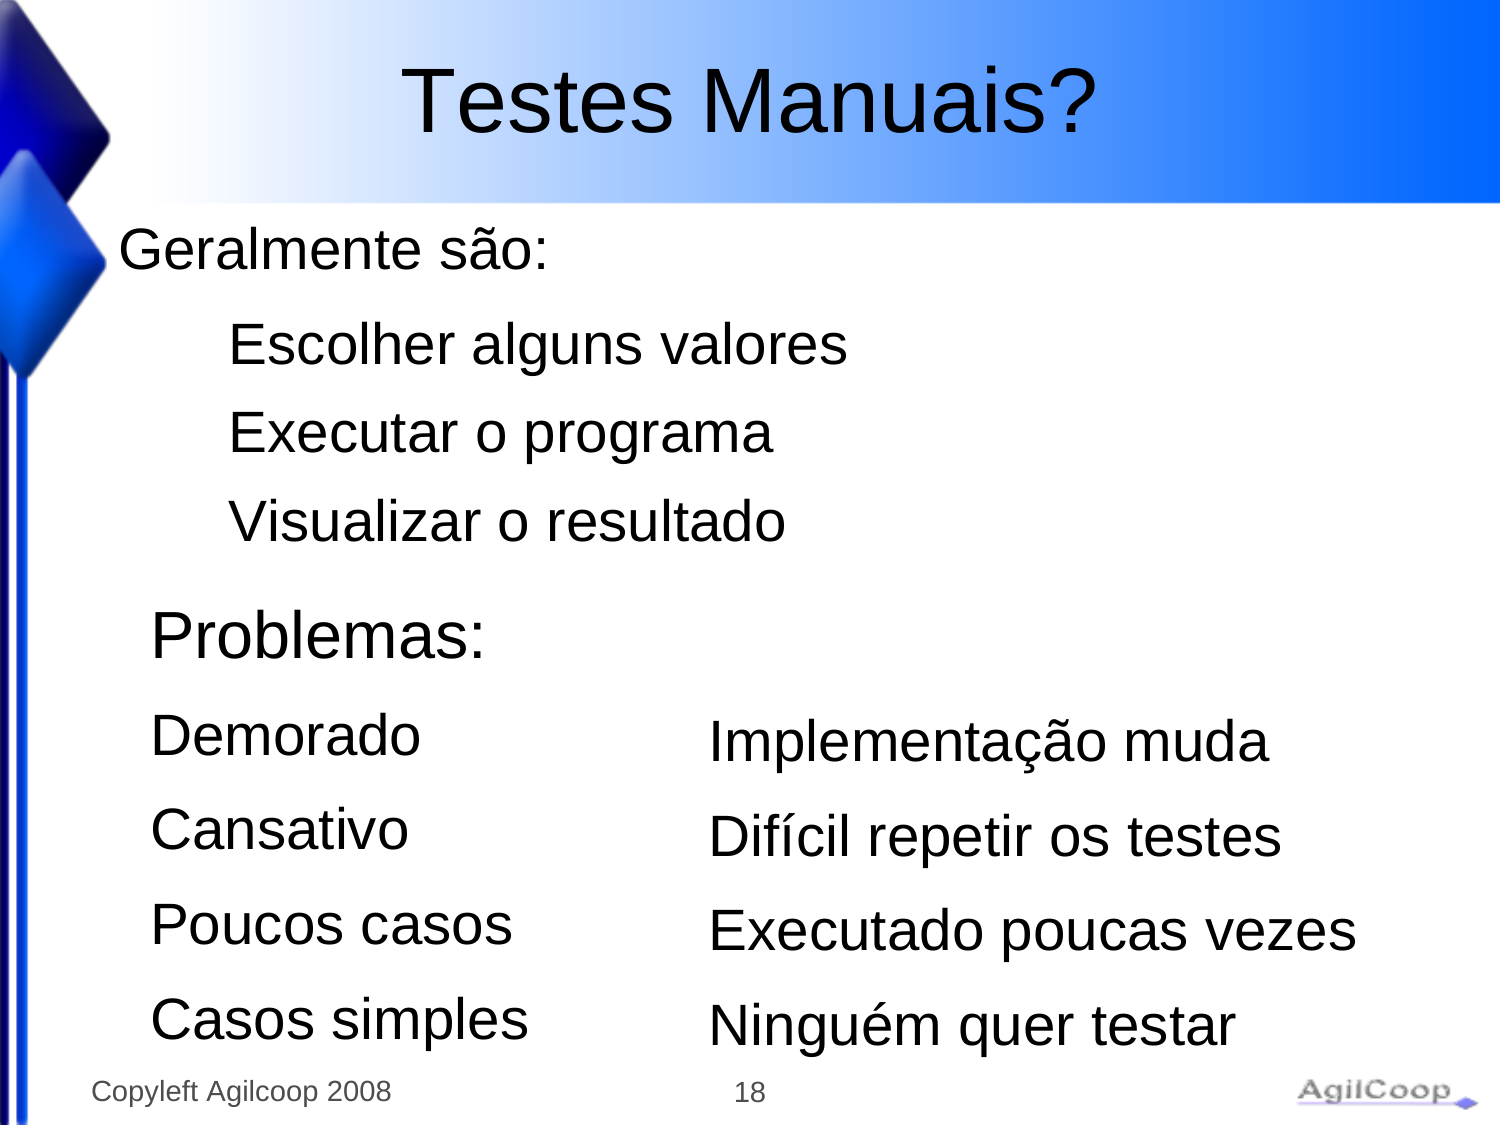

# Testes Manuais?
Geralmente são:
 Escolher alguns valores
 Executar o programa
 Visualizar o resultado
Problemas:
Demorado
Cansativo
Poucos casos
Casos simples
Implementação muda
Difícil repetir os testes
Executado poucas vezes
Ninguém quer testar
copyleft by AgilCoop
18